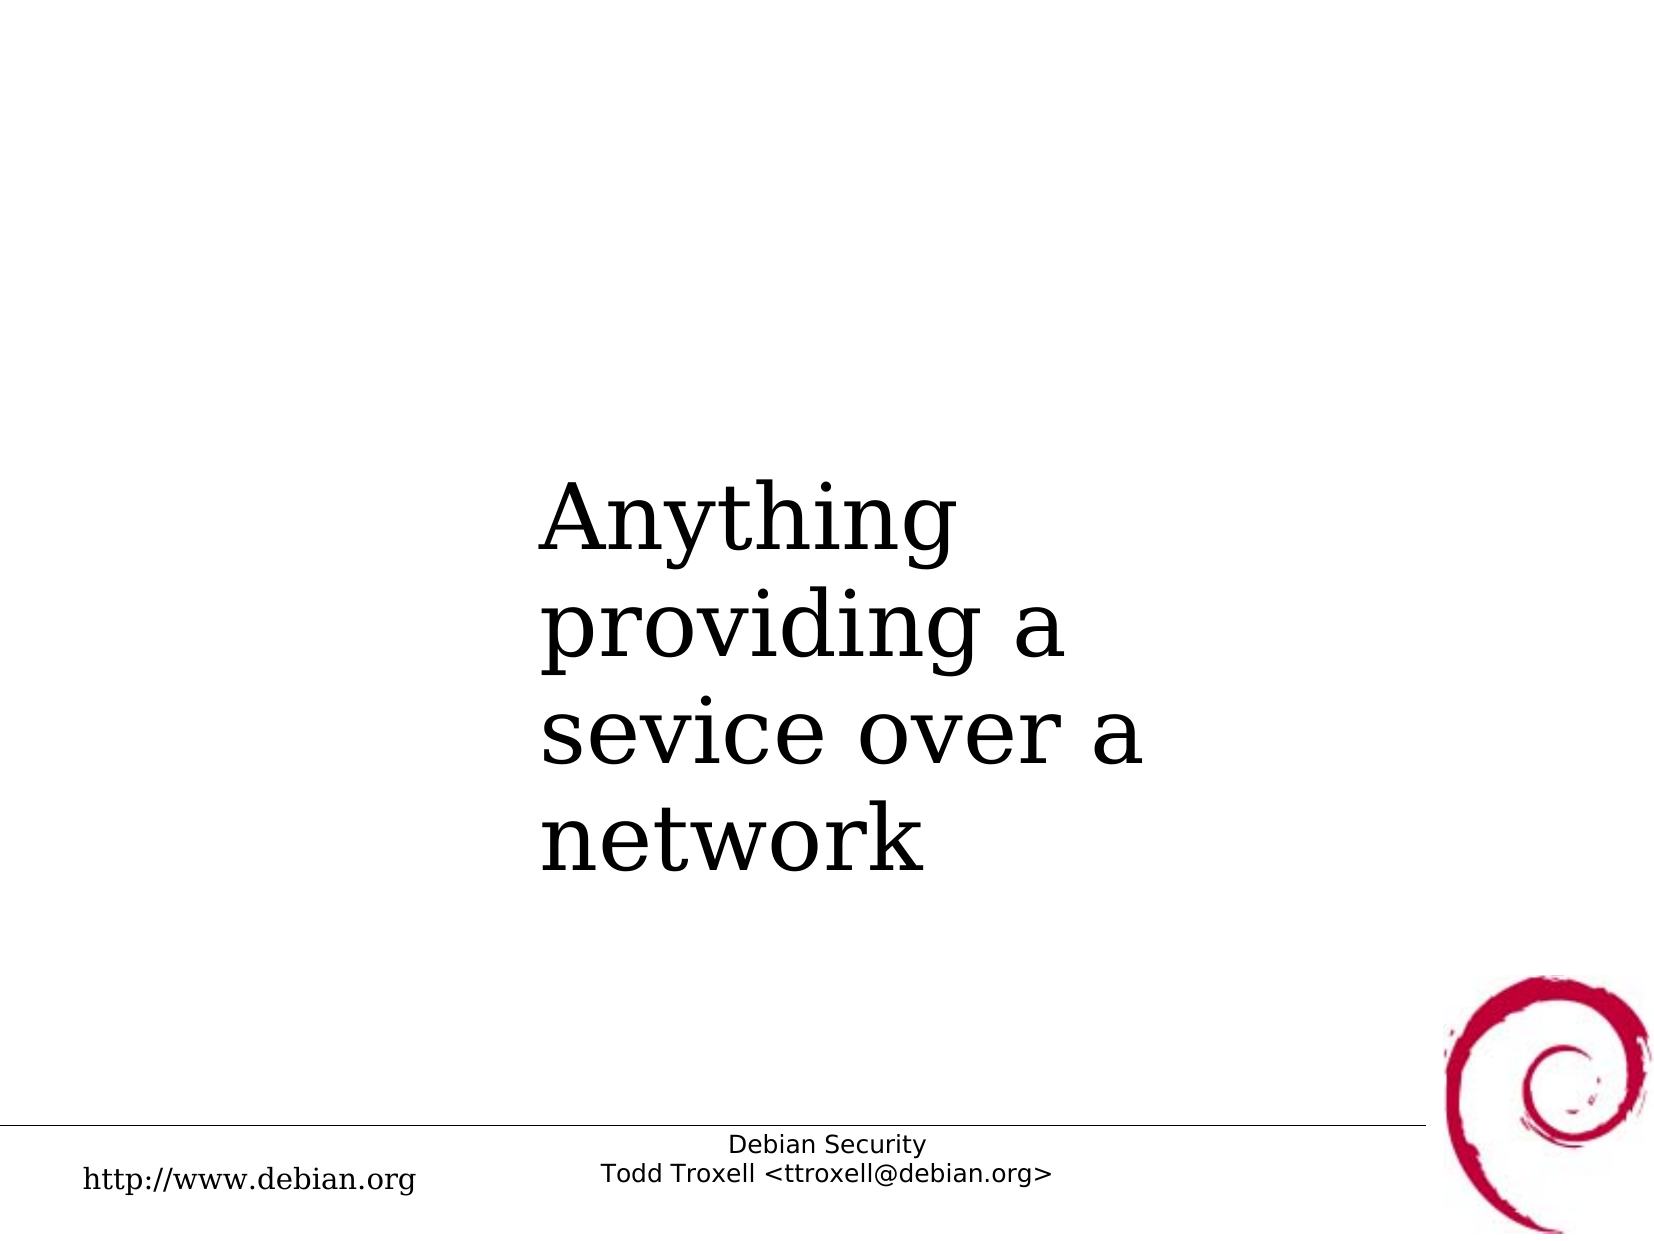

Anything providing a sevice over a network